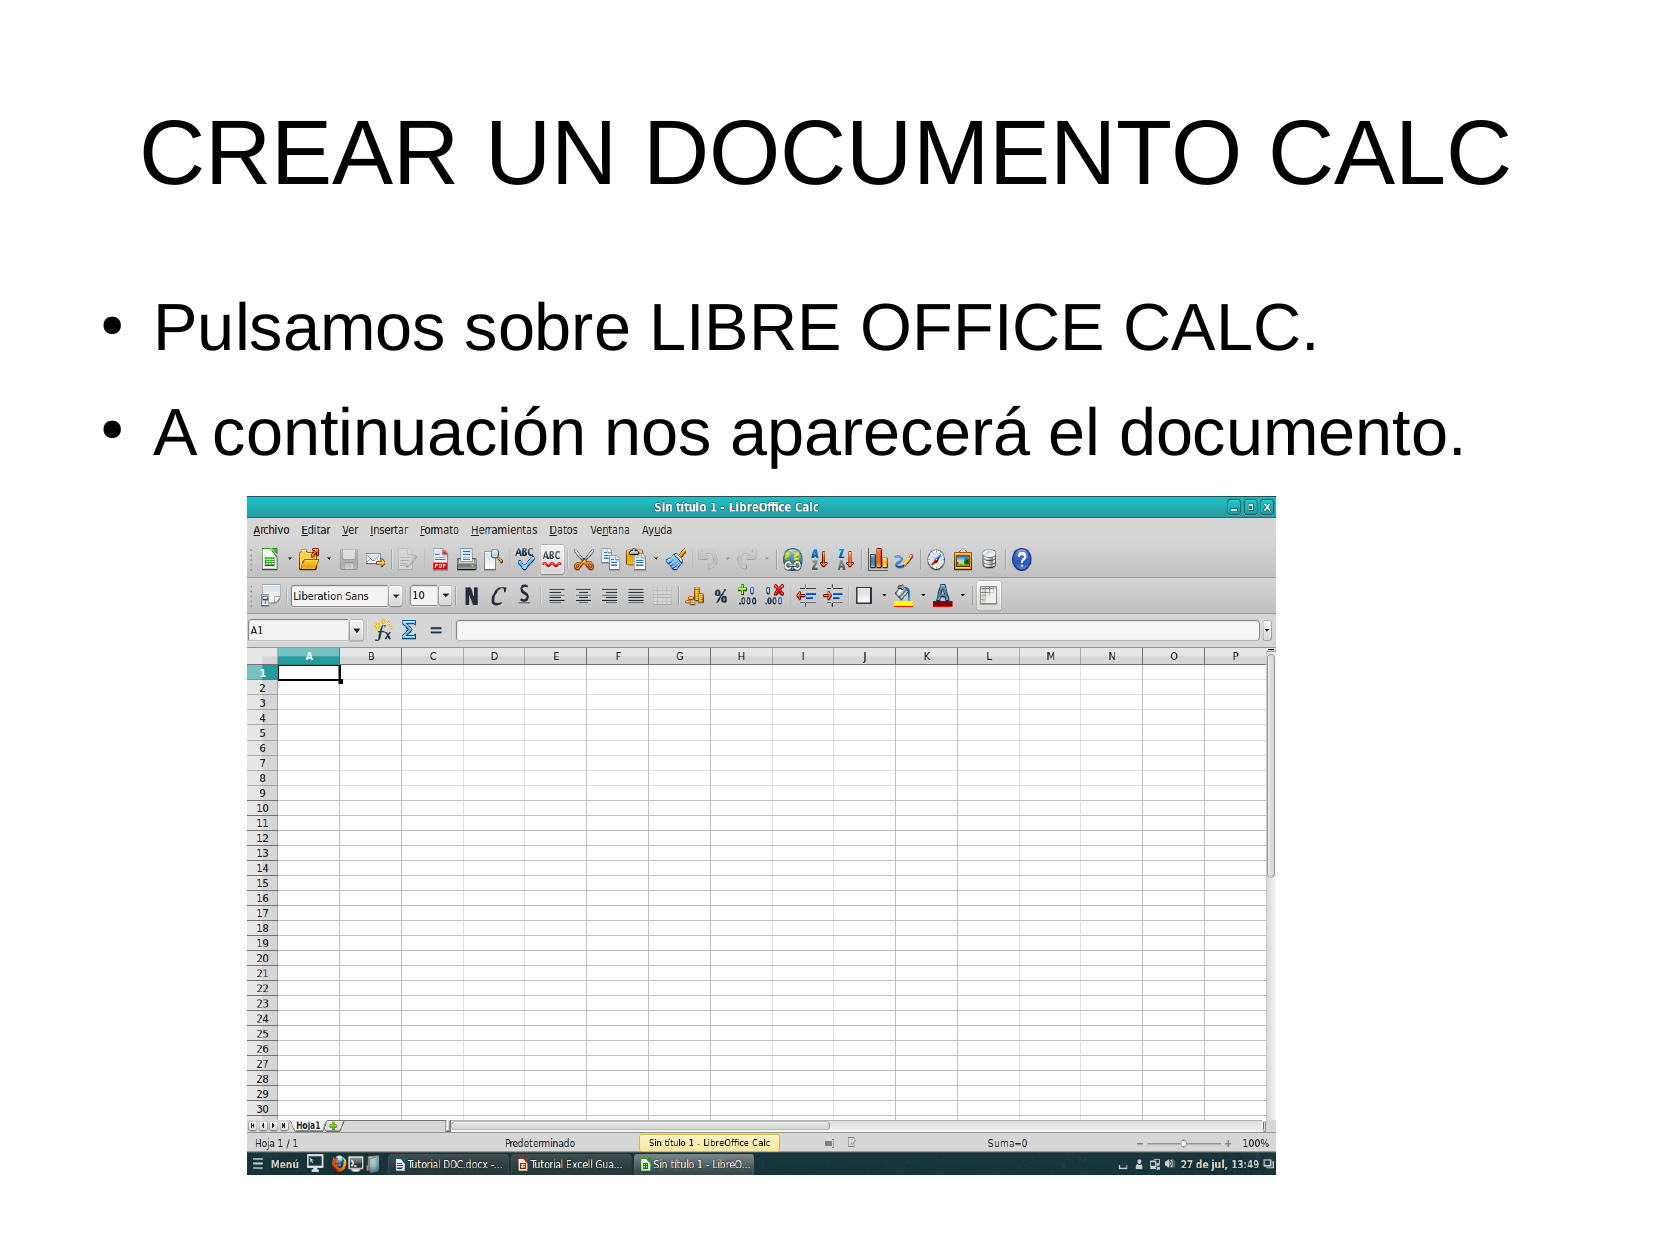

# CREAR UN DOCUMENTO CALC
Pulsamos sobre LIBRE OFFICE CALC.
A continuación nos aparecerá el documento.